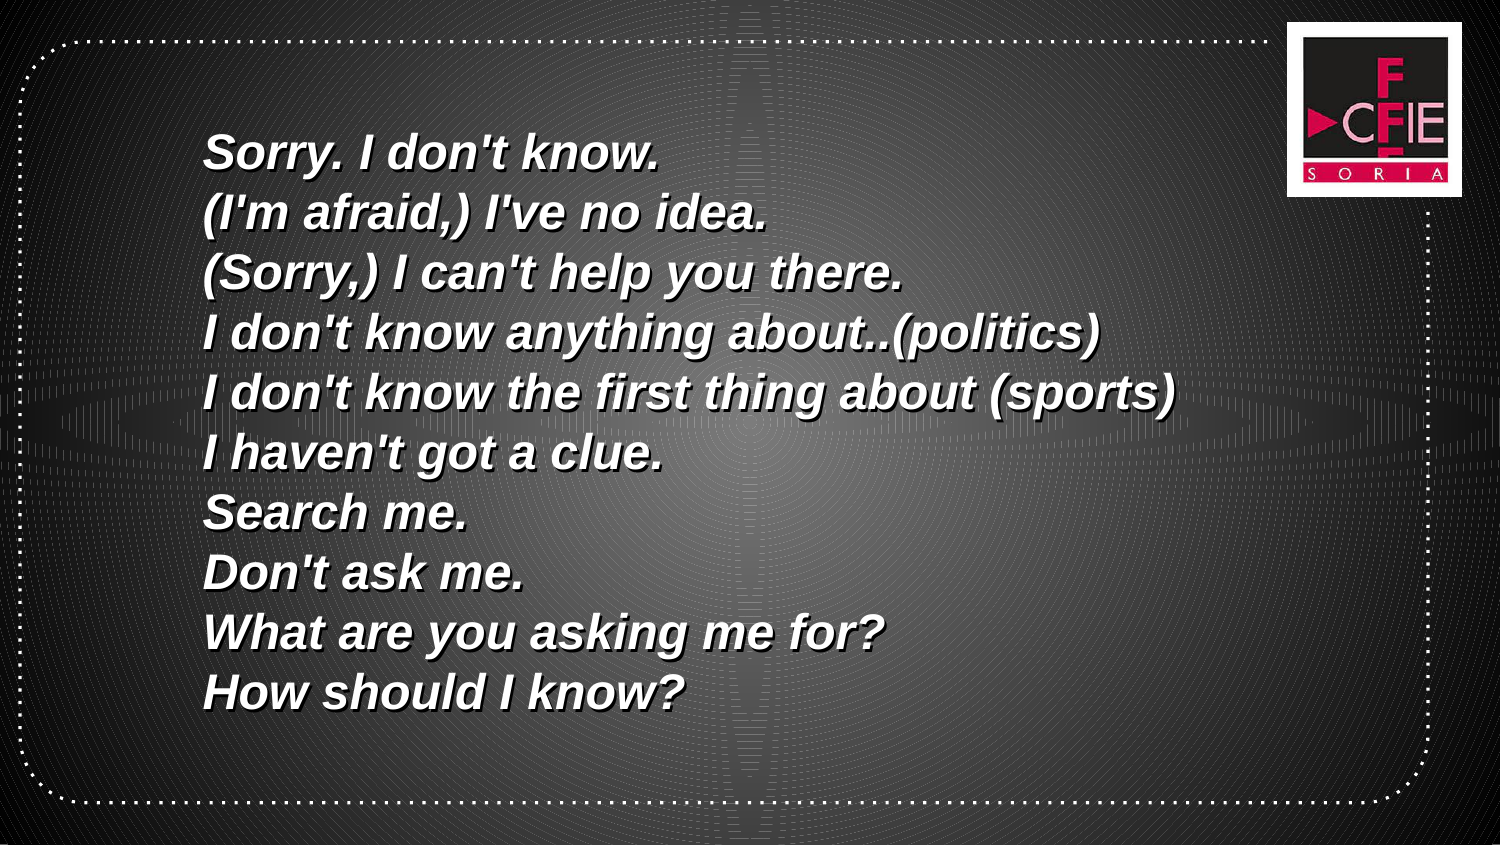

Sorry. I don't know.
(I'm afraid,) I've no idea.
(Sorry,) I can't help you there.
I don't know anything about..(politics)
I don't know the first thing about (sports)
I haven't got a clue.
Search me.
Don't ask me.
What are you asking me for?
How should I know?